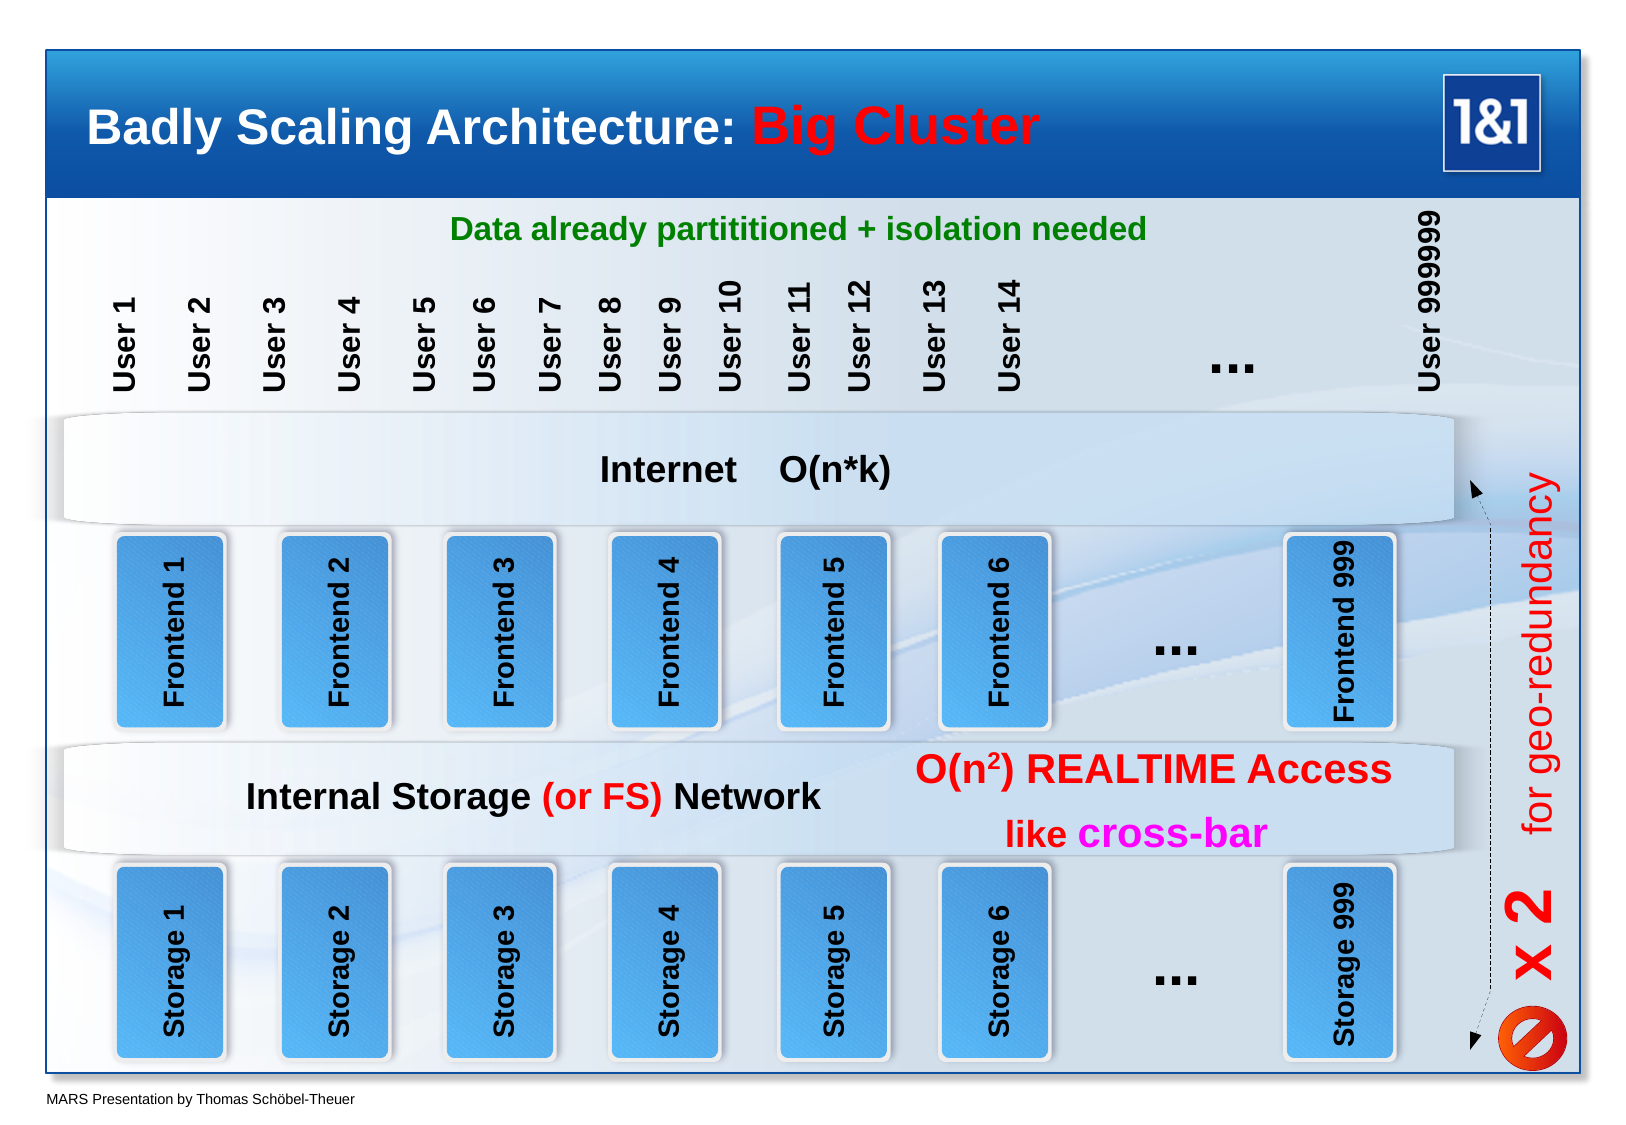

# Badly Scaling Architecture: Big Cluster
Data already partititioned + isolation needed
User 999999
User 1
User 2
User 3
User 4
User 5
User 6
User 7
User 8
User 9
User 10
User 11
User 12
User 13
User 14
...
Internet O(n*k)
...
Frontend 1
Frontend 2
Frontend 3
Frontend 4
Frontend 5
Frontend 6
Frontend 999
x 2 for geo-redundancy
O(n2) REALTIME Access
Internal Storage (or FS) Network
like cross-bar
...
Storage 1
Storage 2
Storage 3
Storage 4
Storage 5
Storage 6
Storage 999
MARS Presentation by Thomas Schöbel-Theuer